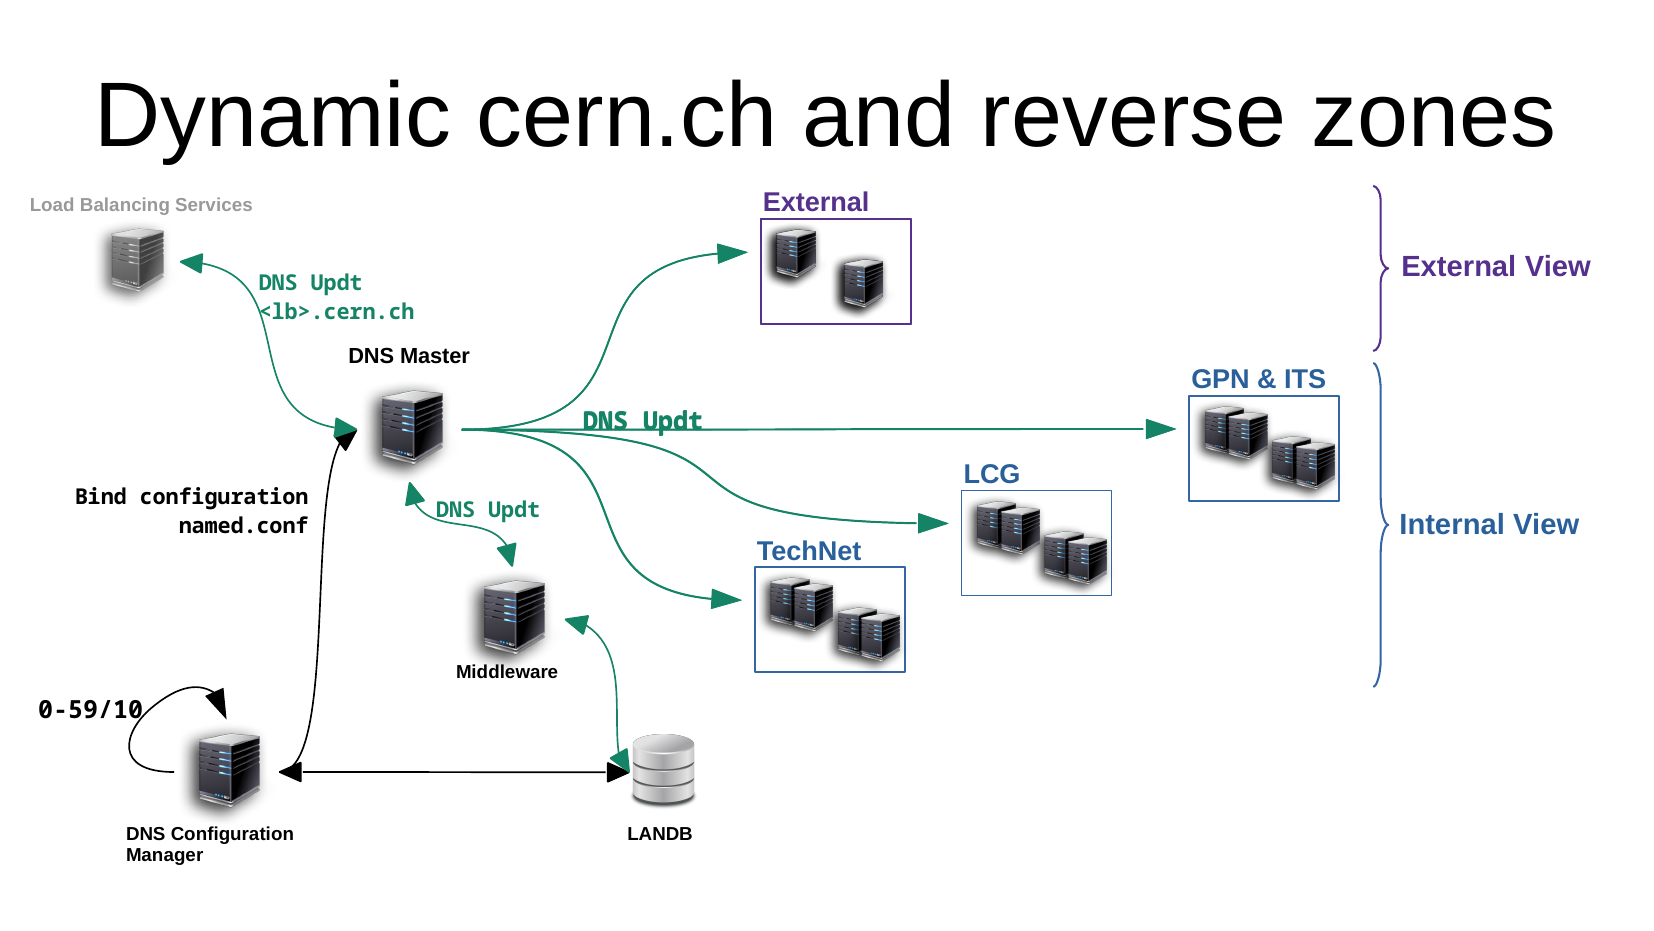

# Dynamic cern.ch and reverse zones
External
Load Balancing Services
External View
DNS Updt
DNS Updt
DNS Updt
DNS Updt
<lb>.cern.ch
DNS Master
GPN & ITS
Bind configuration
named.conf
0-59/10
LCG
Internal View
TechNet
Middleware
DNS Configuration
Manager
LANDB